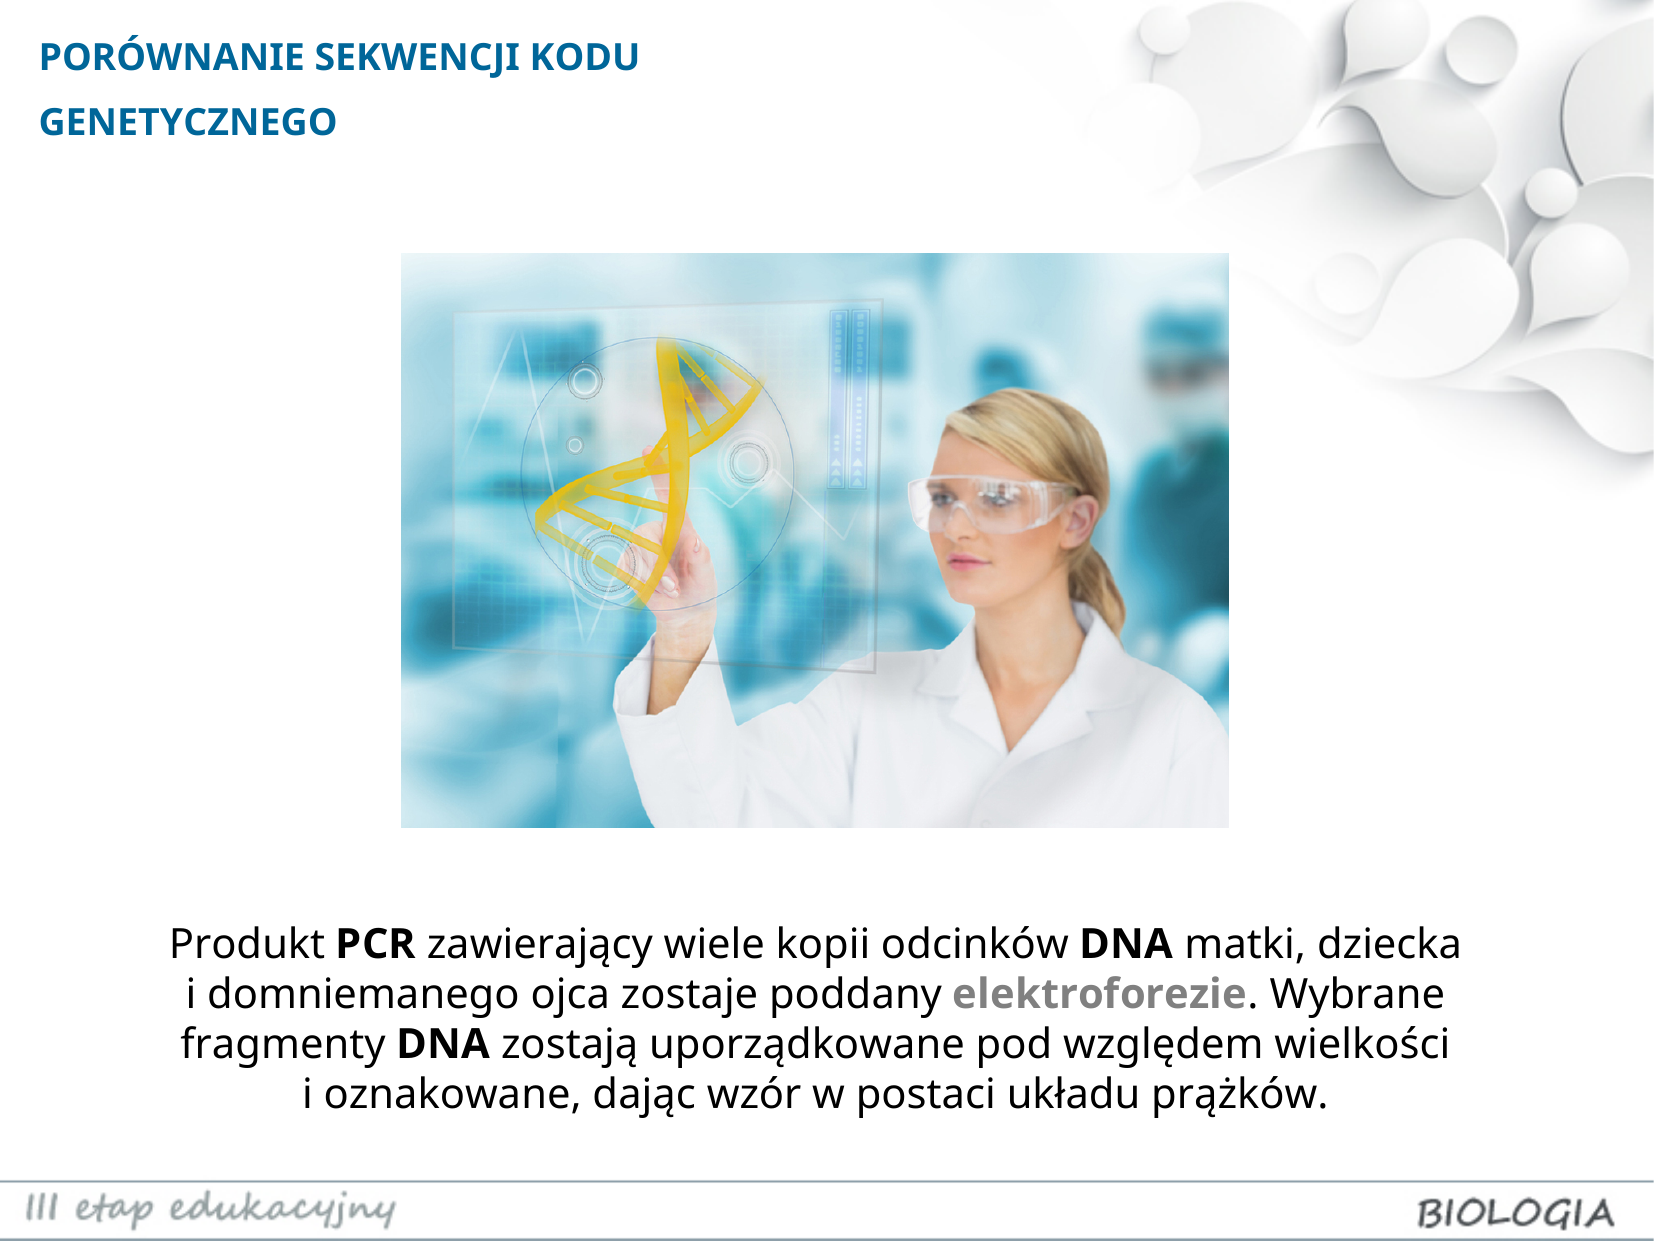

PORÓWNANIE SEKWENCJI KODU
GENETYCZNEGO
Produkt PCR zawierający wiele kopii odcinków DNA matki, dziecka
i domniemanego ojca zostaje poddany elektroforezie. Wybrane
fragmenty DNA zostają uporządkowane pod względem wielkości
i oznakowane, dając wzór w postaci układu prążków.